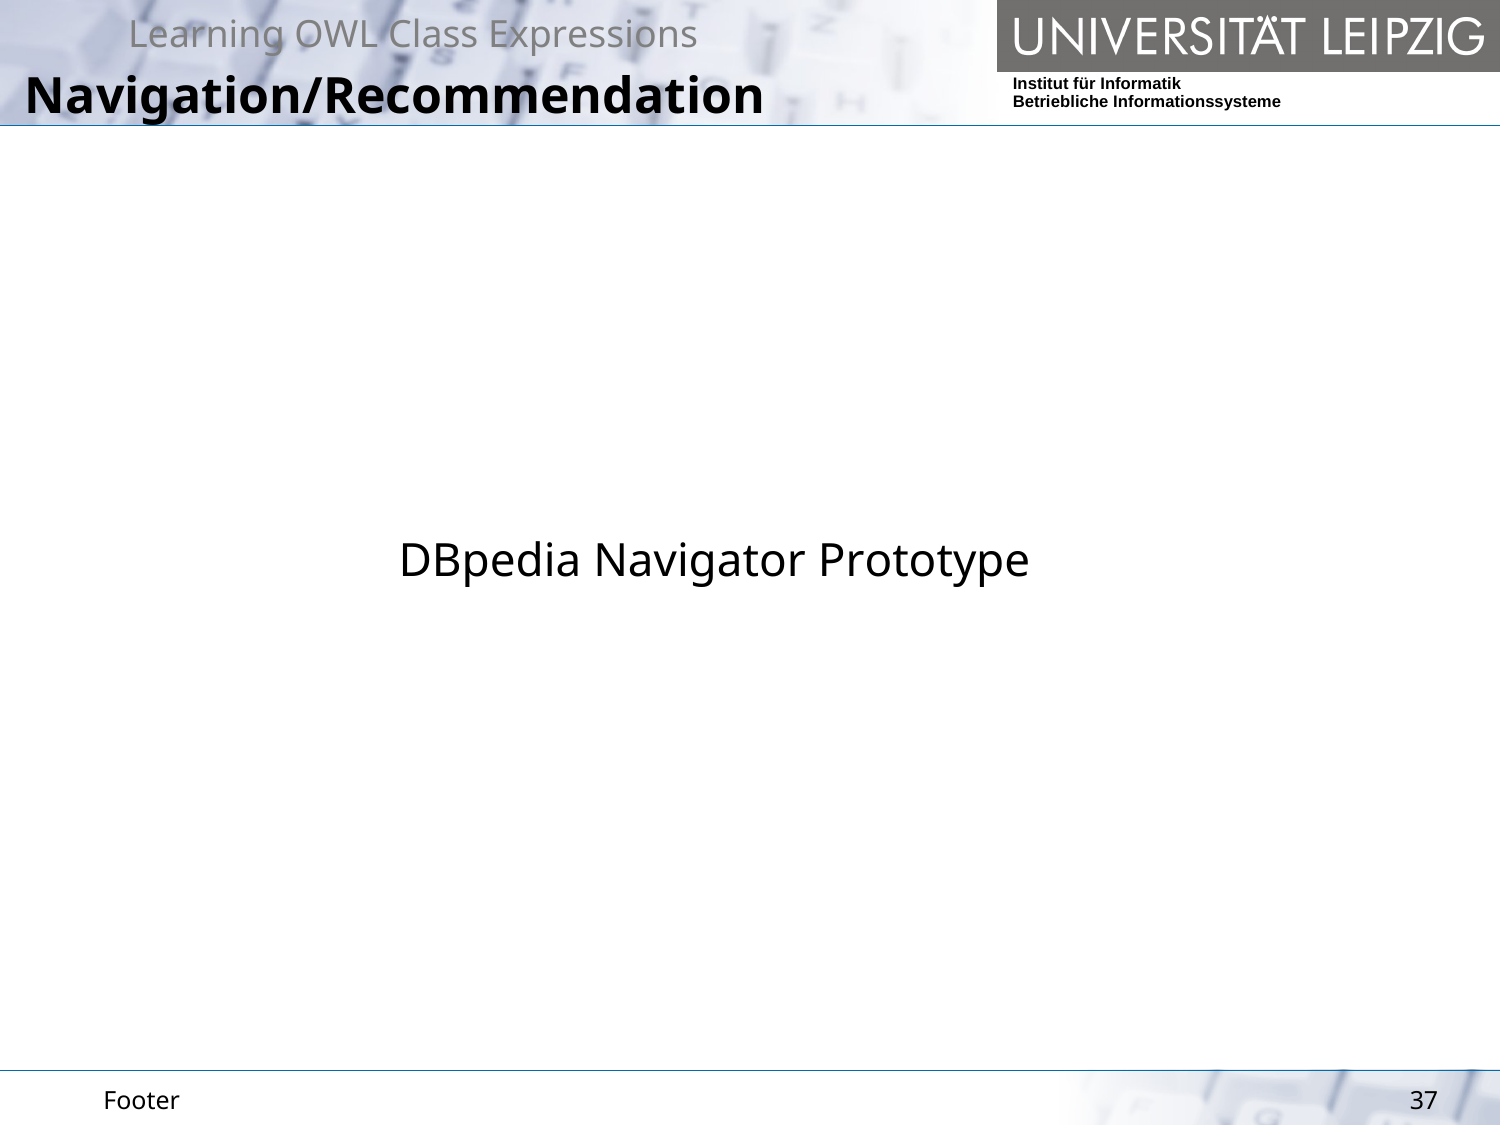

# Navigation/Recommendation
DBpedia Navigator Prototype
Footer
37